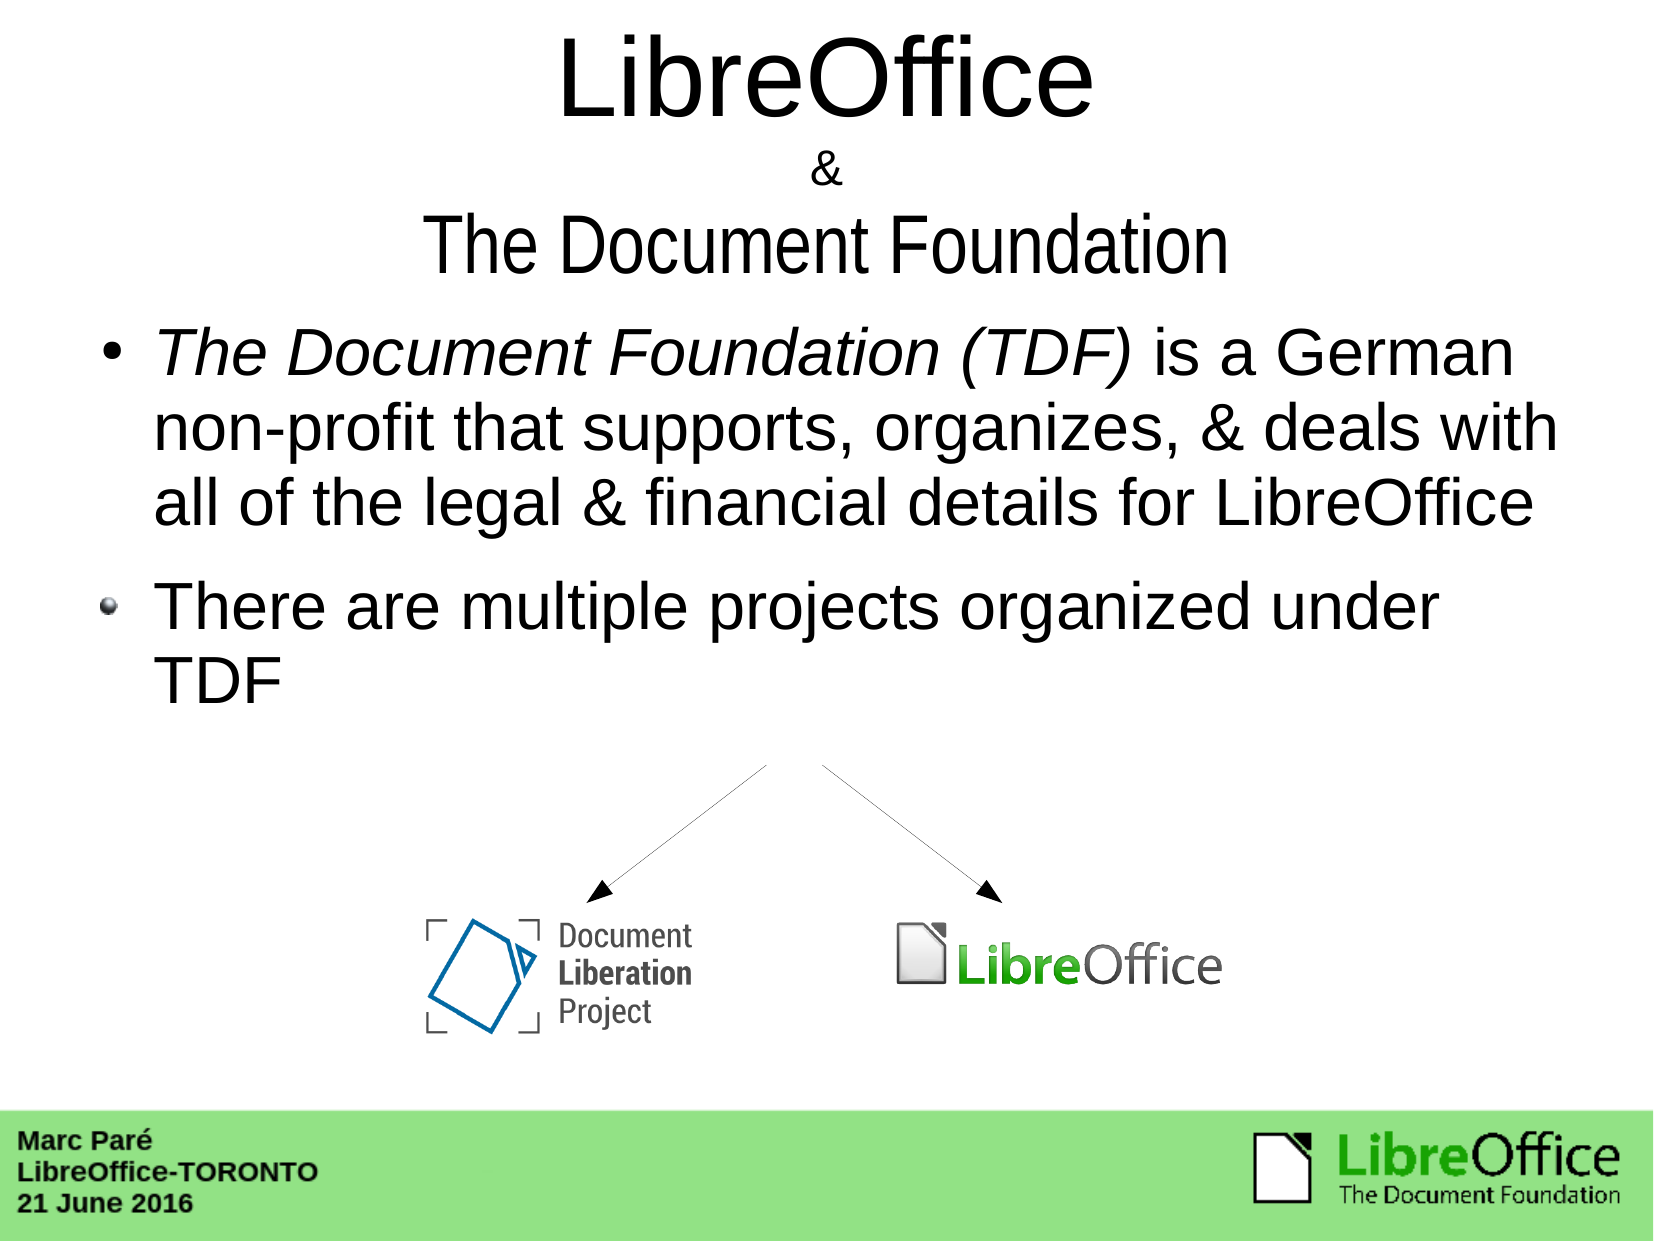

# LibreOffice & The Document Foundation
The Document Foundation (TDF) is a German non-profit that supports, organizes, & deals with all of the legal & financial details for LibreOffice
There are multiple projects organized under TDF